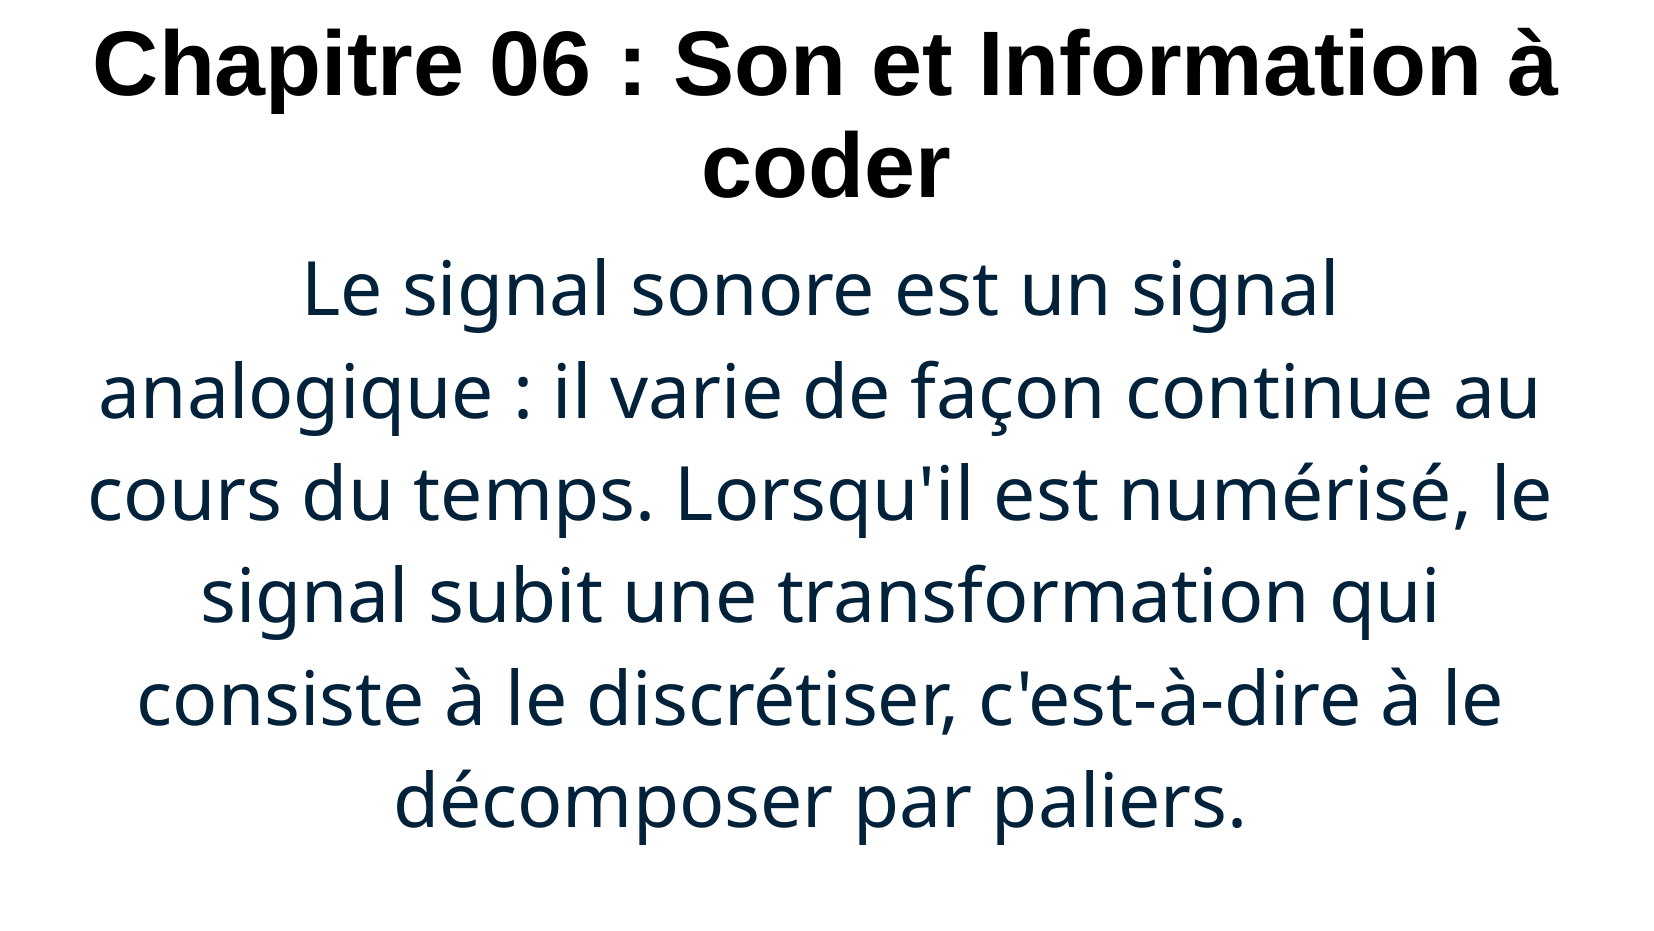

# Chapitre 06 : Son et Information à coder
Le signal sonore est un signal analogique : il varie de façon continue au cours du temps. Lorsqu'il est numérisé, le signal subit une transformation qui consiste à le discrétiser, c'est-à-dire à le décomposer par paliers.